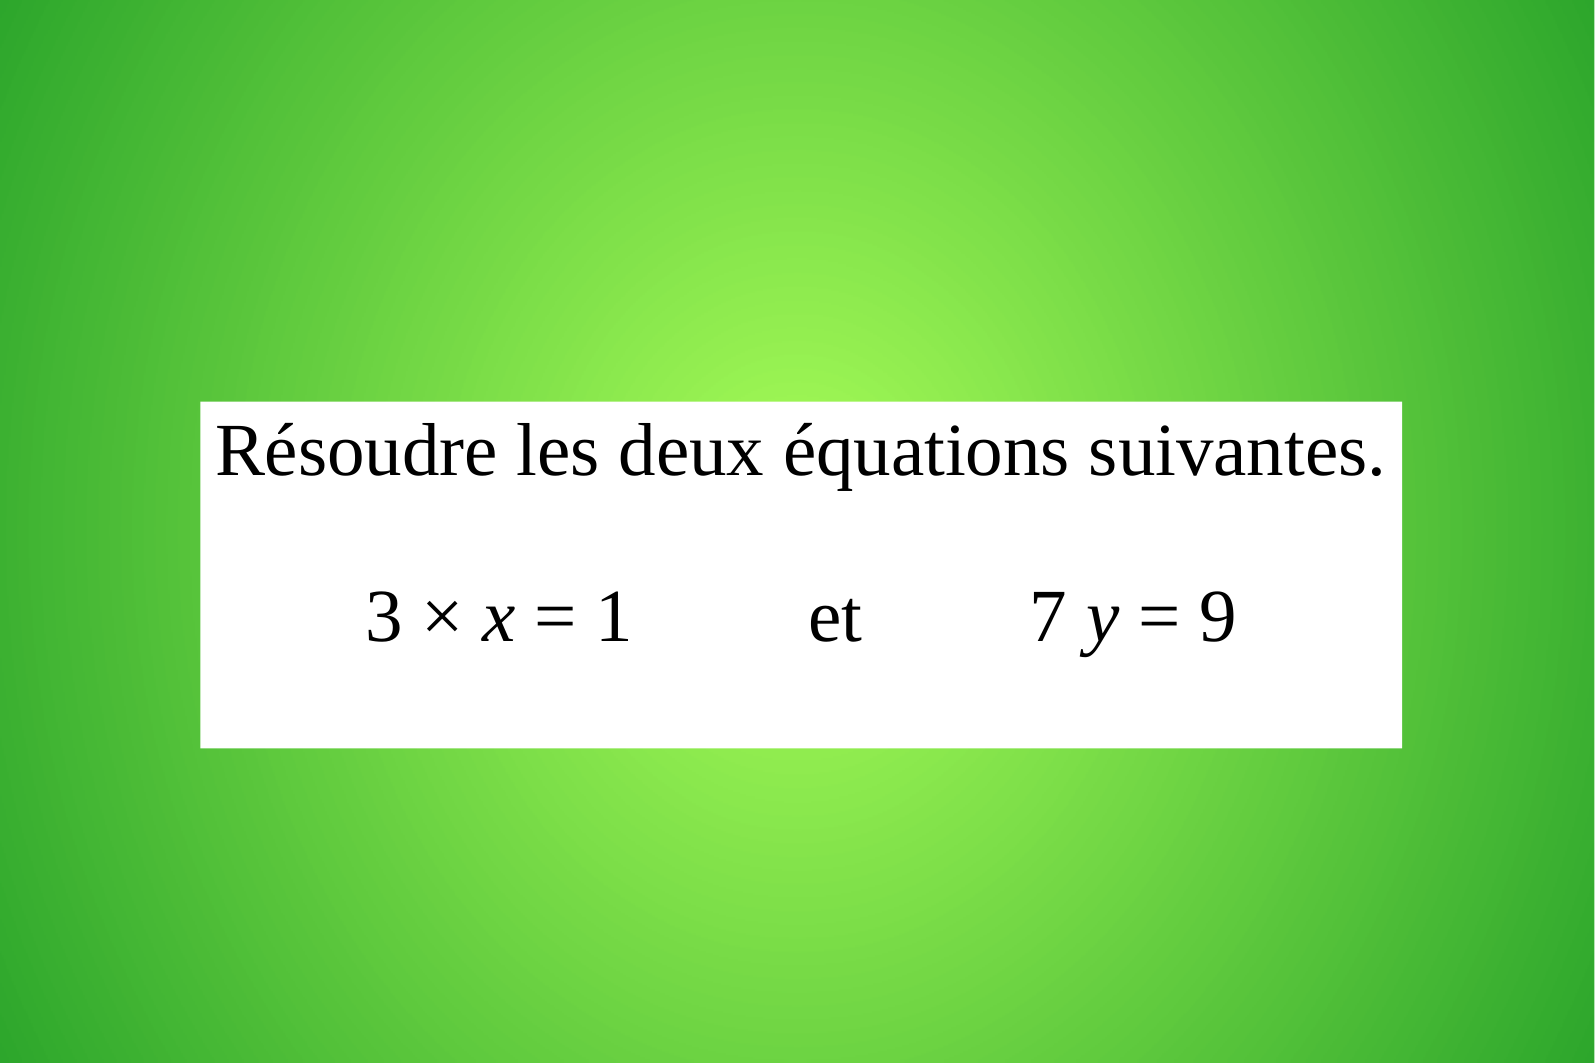

Résoudre les deux équations suivantes.
3 × x = 1			et			7 y = 9